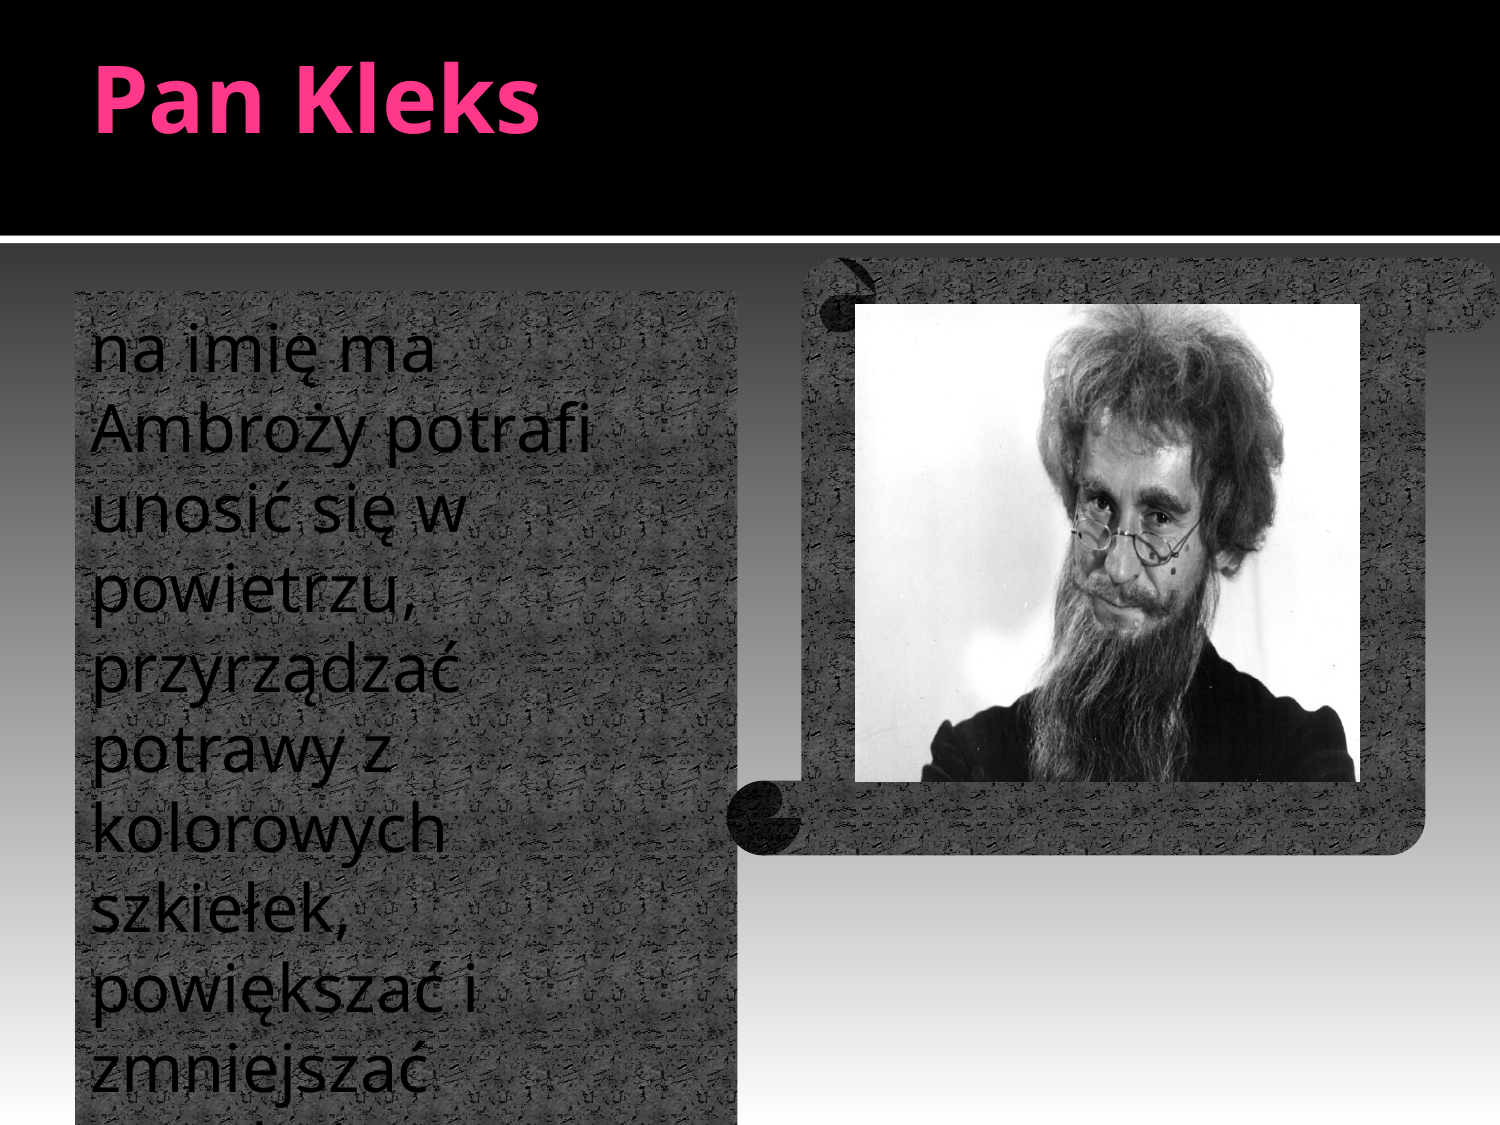

# Pan Kleks
na imię ma Ambroży potrafi unosić się w powietrzu, przyrządzać potrawy z kolorowych szkiełek, powiększać i zmniejszać przedmioty, trzymać płomyki świec w swoich kieszeniach bez dna. Ma na twarzy kolorowe piegi (twierdzi iż piegi są piękne i modne). Ubiera się w cytrynowo-żółtą kamizelkę. Uczy przedmiotów takich jak kleksografia czy przędzenie liter. Ma szpaka Mateusza.